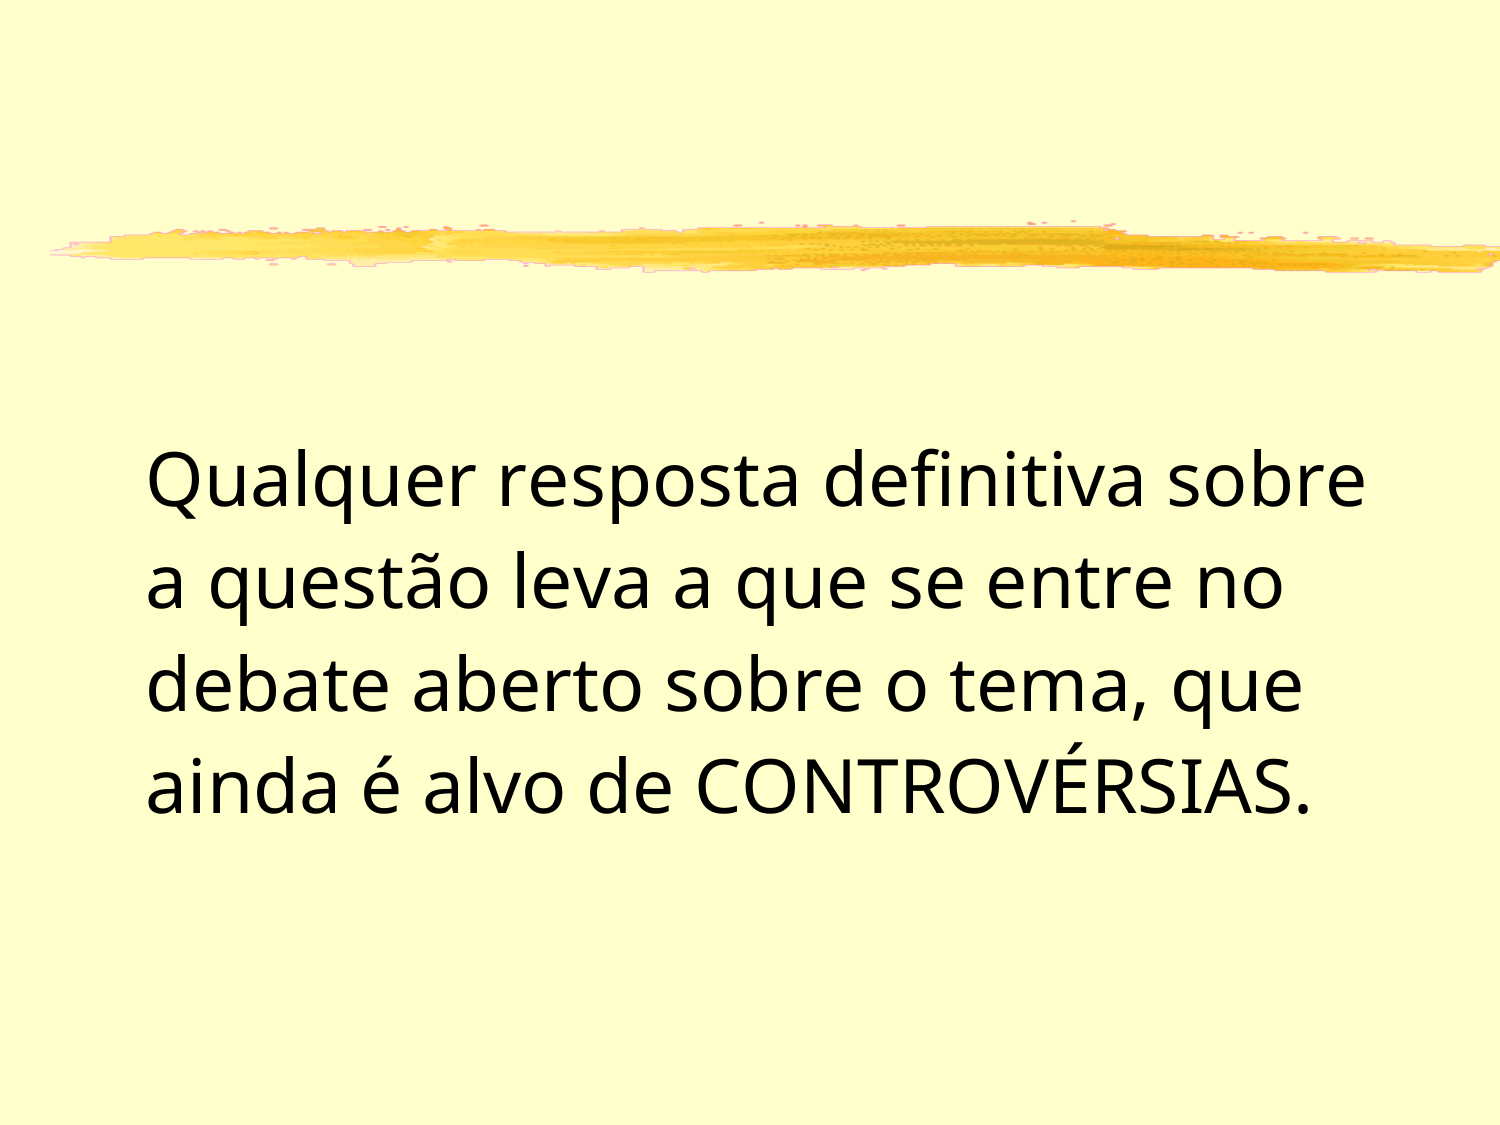

#
	Qualquer resposta definitiva sobre a questão leva a que se entre no debate aberto sobre o tema, que ainda é alvo de CONTROVÉRSIAS.